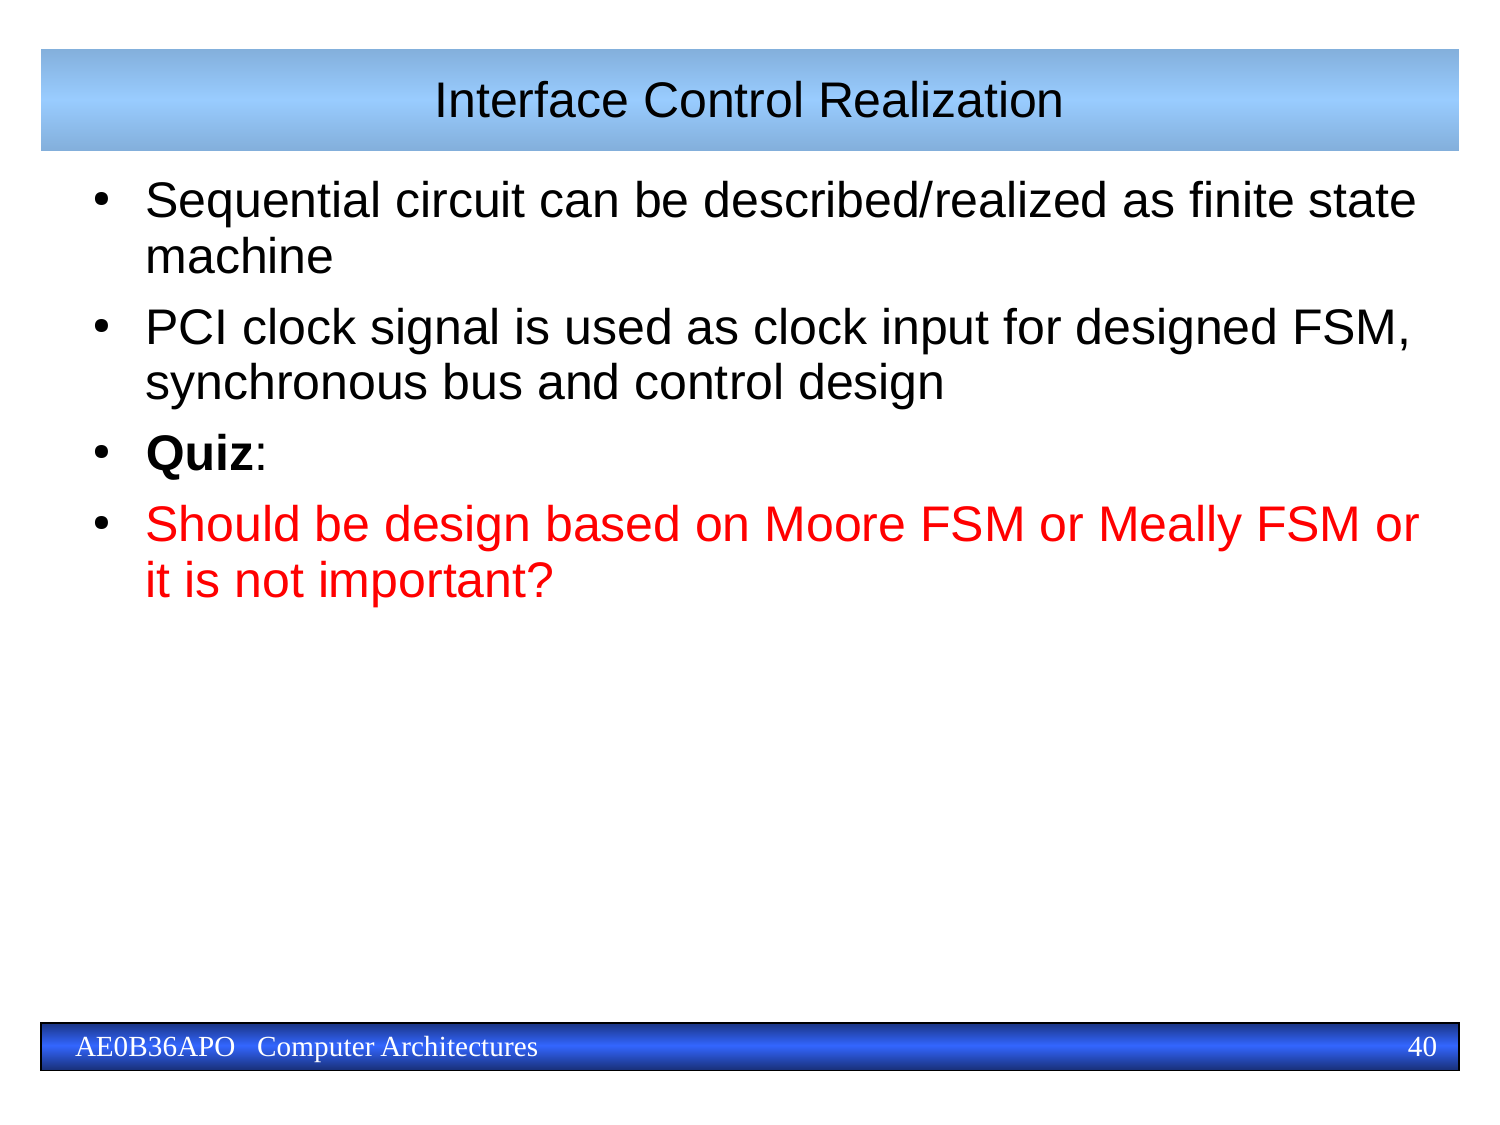

# Interface Control Realization
Sequential circuit can be described/realized as finite state machine
PCI clock signal is used as clock input for designed FSM, synchronous bus and control design
Quiz:
Should be design based on Moore FSM or Meally FSM or it is not important?
AE0B36APO Computer Architectures
40